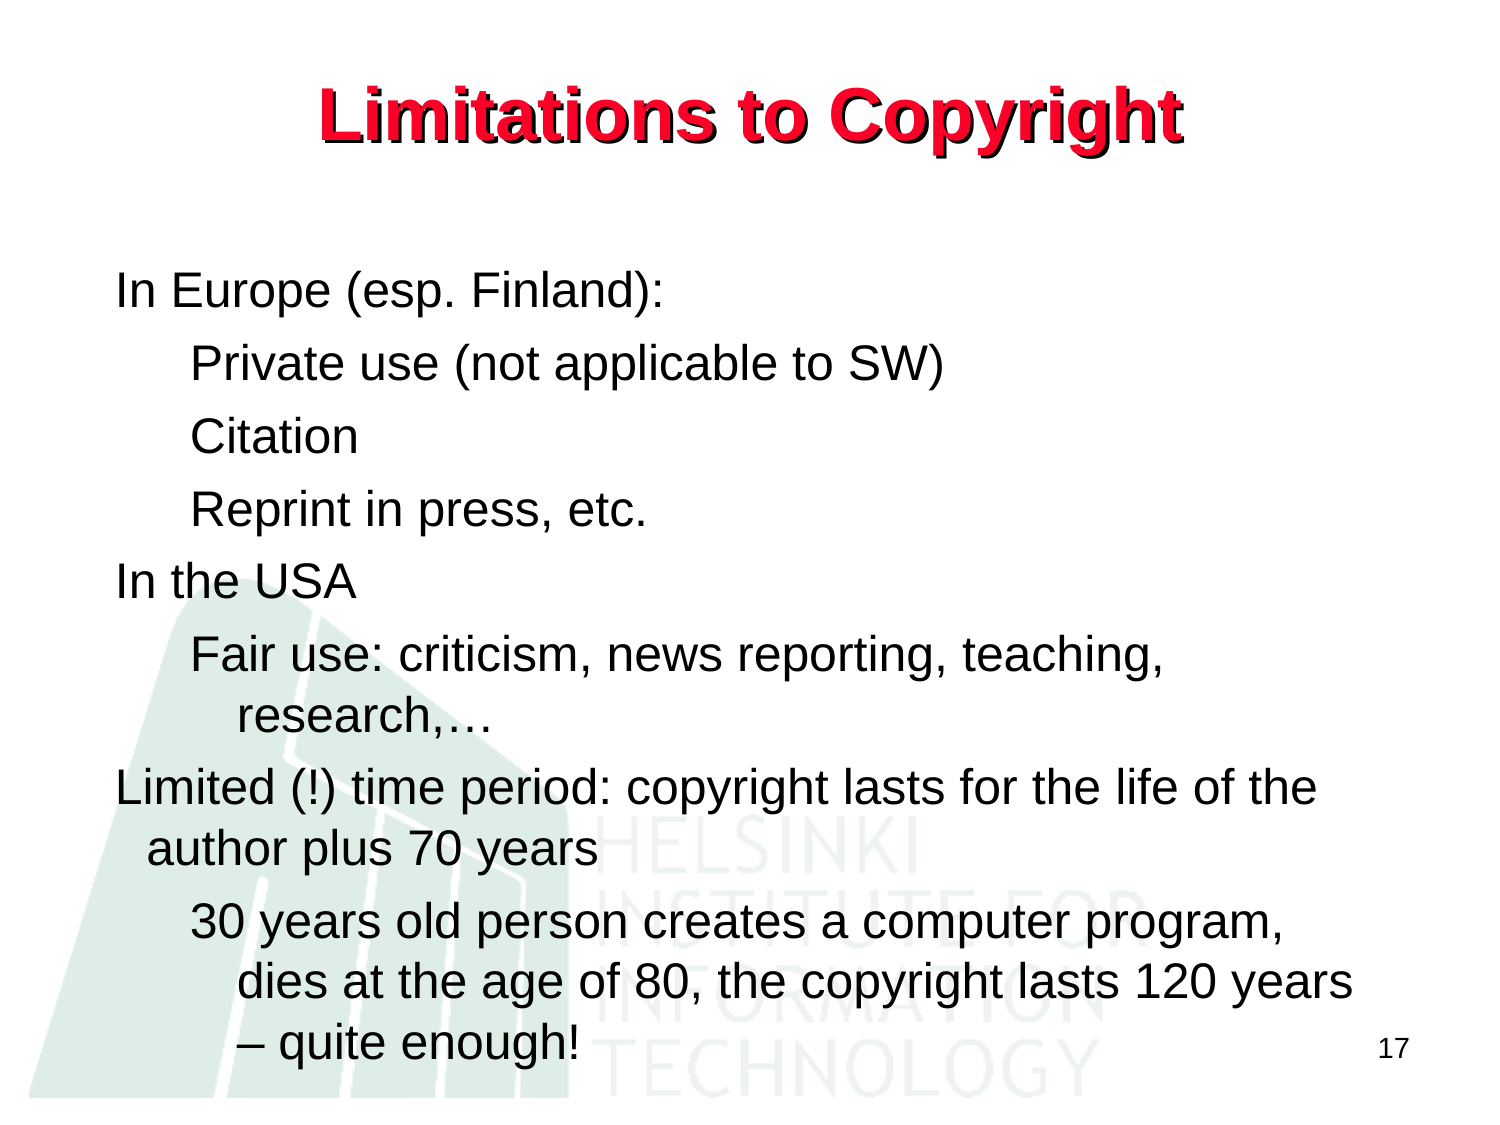

# Limitations to Copyright
In Europe (esp. Finland):
Private use (not applicable to SW)
Citation
Reprint in press, etc.
In the USA
Fair use: criticism, news reporting, teaching, research,…
Limited (!) time period: copyright lasts for the life of the author plus 70 years
30 years old person creates a computer program, dies at the age of 80, the copyright lasts 120 years – quite enough!
17